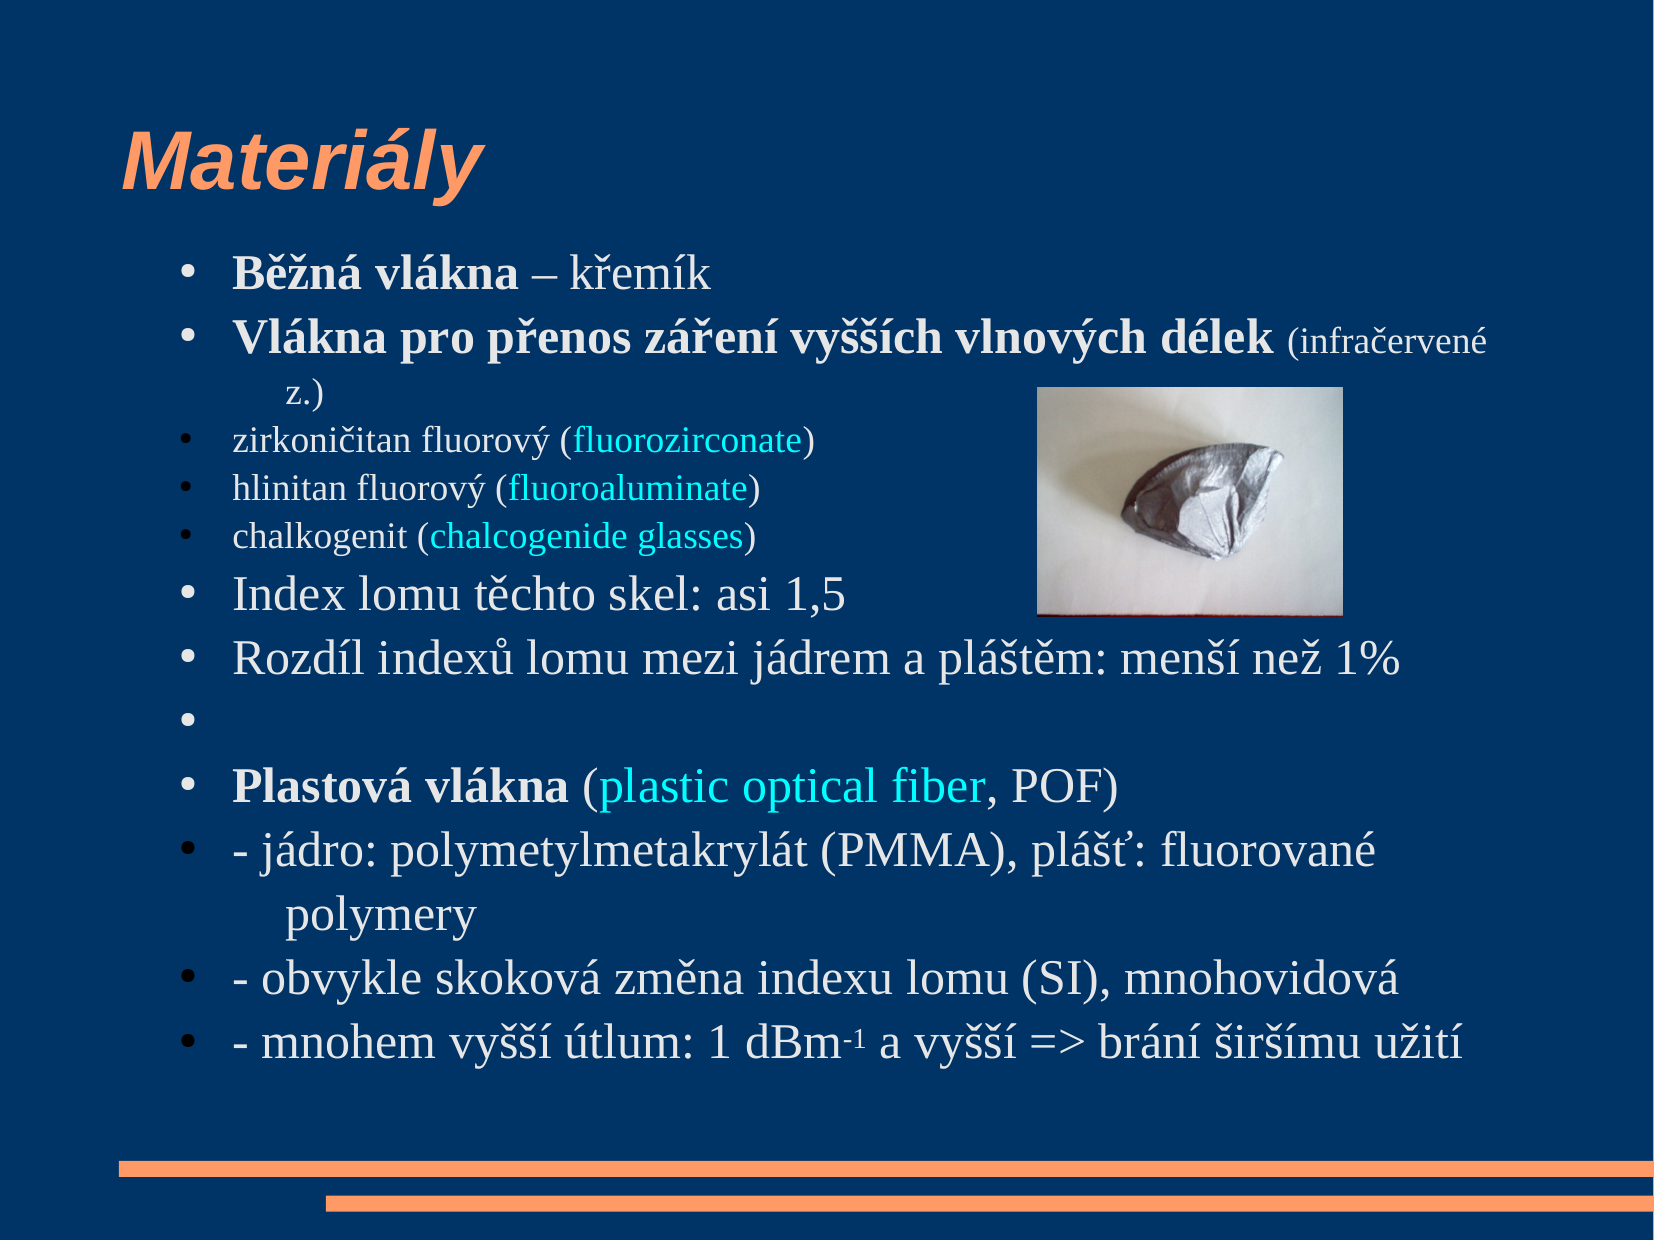

# Materiály
Běžná vlákna – křemík
Vlákna pro přenos záření vyšších vlnových délek (infračervené z.)
zirkoničitan fluorový (fluorozirconate)
hlinitan fluorový (fluoroaluminate)
chalkogenit (chalcogenide glasses)
Index lomu těchto skel: asi 1,5
Rozdíl indexů lomu mezi jádrem a pláštěm: menší než 1%
Plastová vlákna (plastic optical fiber, POF)
- jádro: polymetylmetakrylát (PMMA), plášť: fluorované polymery
- obvykle skoková změna indexu lomu (SI), mnohovidová
- mnohem vyšší útlum: 1 dBm-1 a vyšší => brání širšímu užití